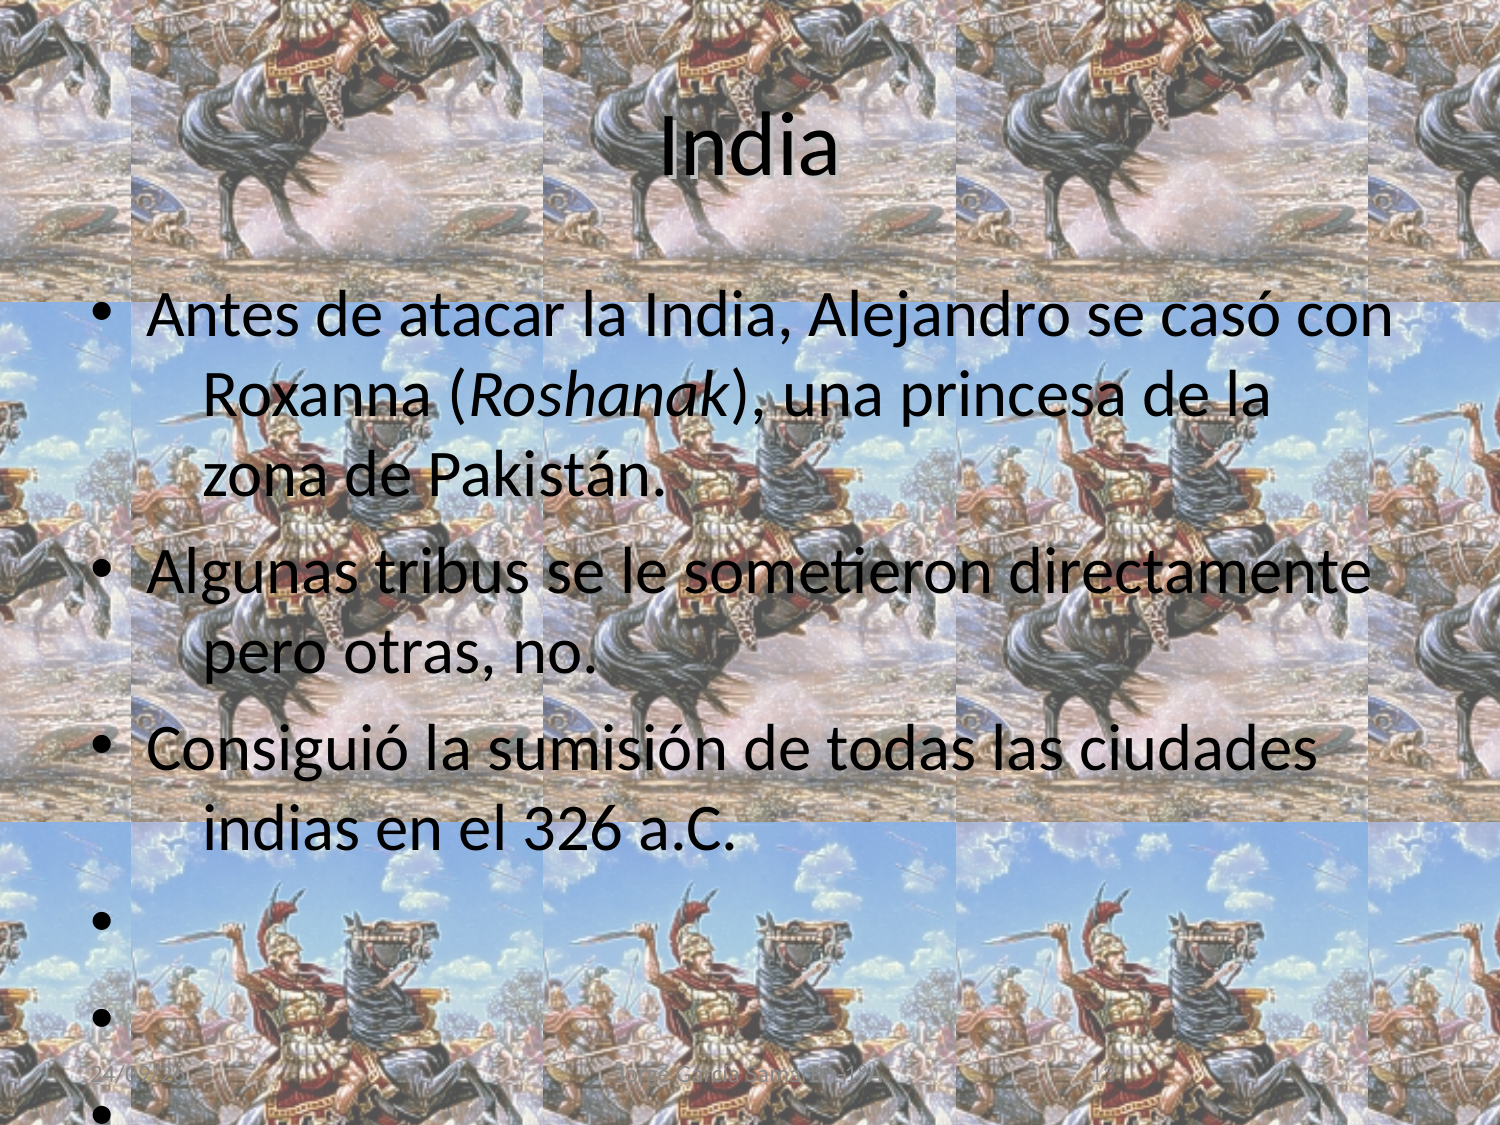

# India
Antes de atacar la India, Alejandro se casó con Roxanna (Roshanak), una princesa de la zona de Pakistán.
Algunas tribus se le sometieron directamente pero otras, no.
Consiguió la sumisión de todas las ciudades indias en el 326 a.C.
Jorge García Samartín-1ºA